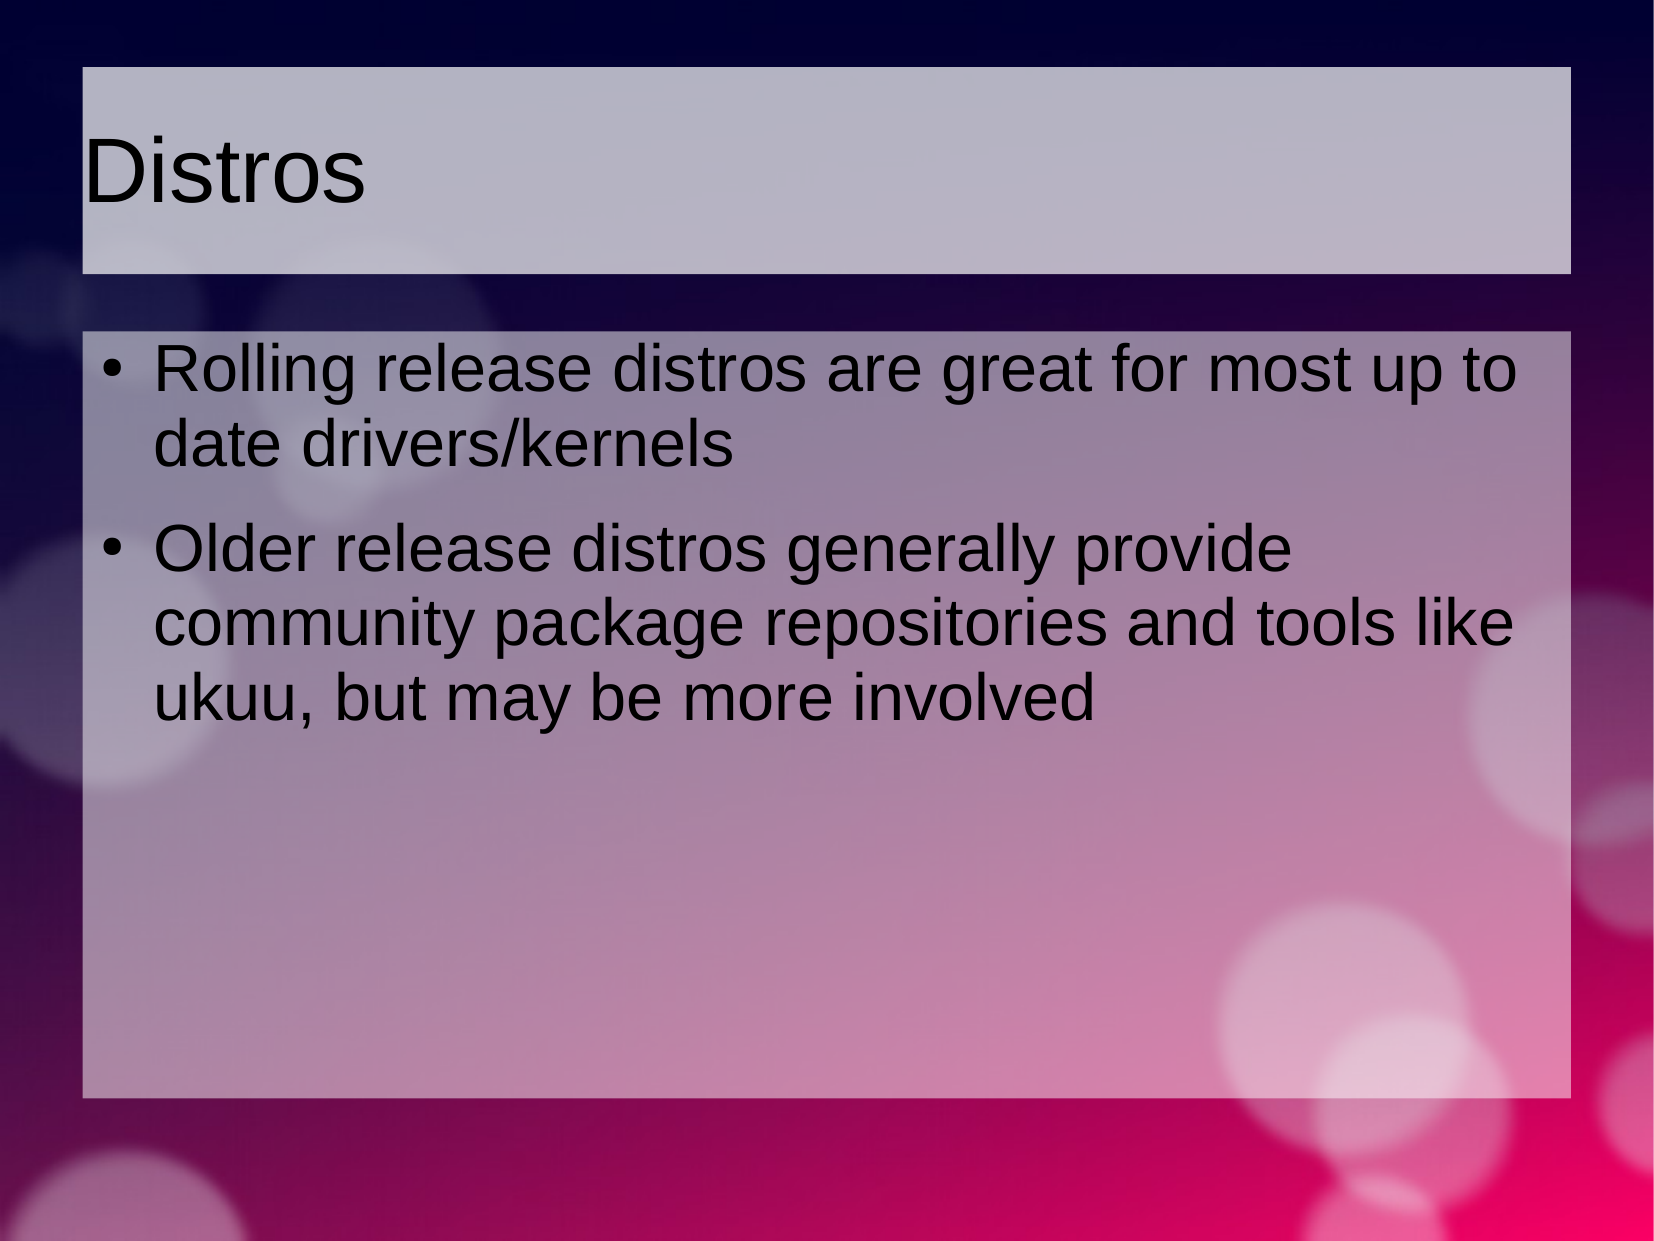

# Distros
Rolling release distros are great for most up to date drivers/kernels
Older release distros generally provide community package repositories and tools like ukuu, but may be more involved